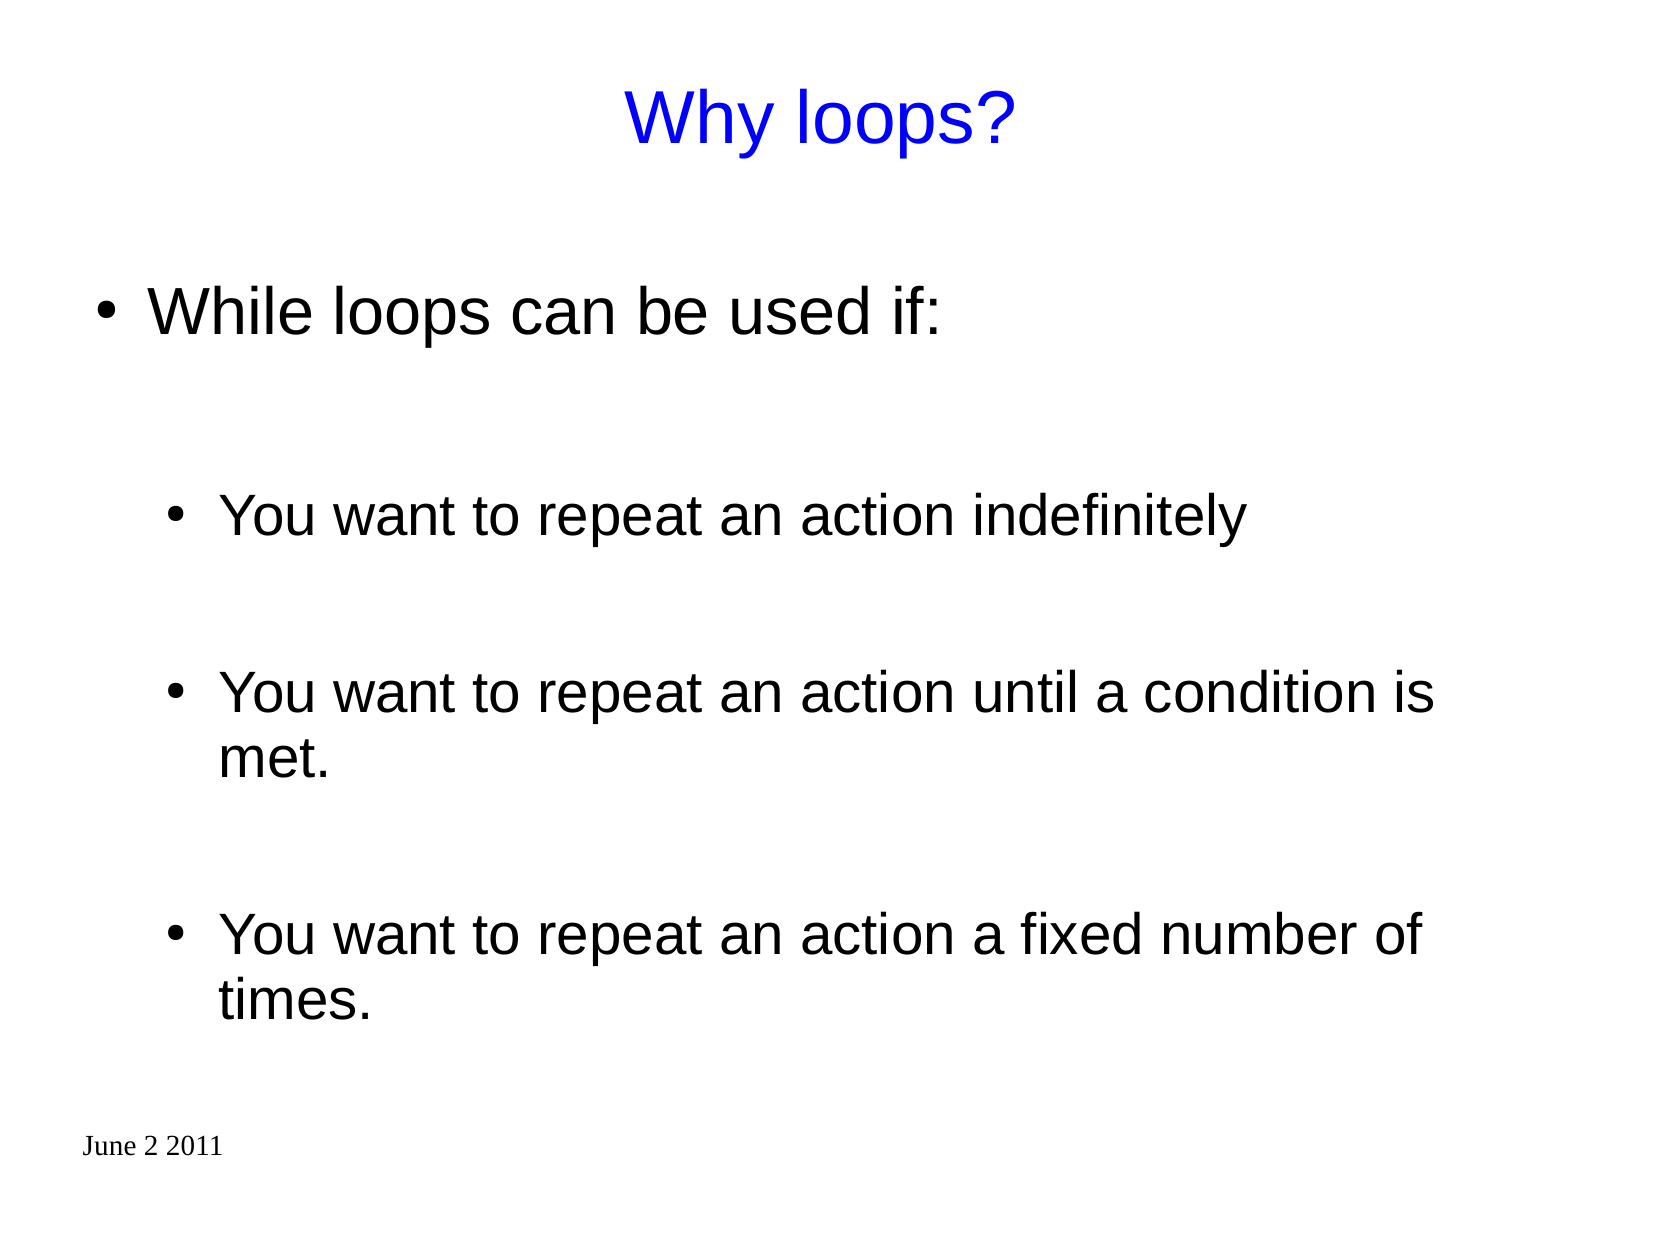

# Why loops?
While loops can be used if:
You want to repeat an action indefinitely
You want to repeat an action until a condition is met.
You want to repeat an action a fixed number of times.
June 2 2011